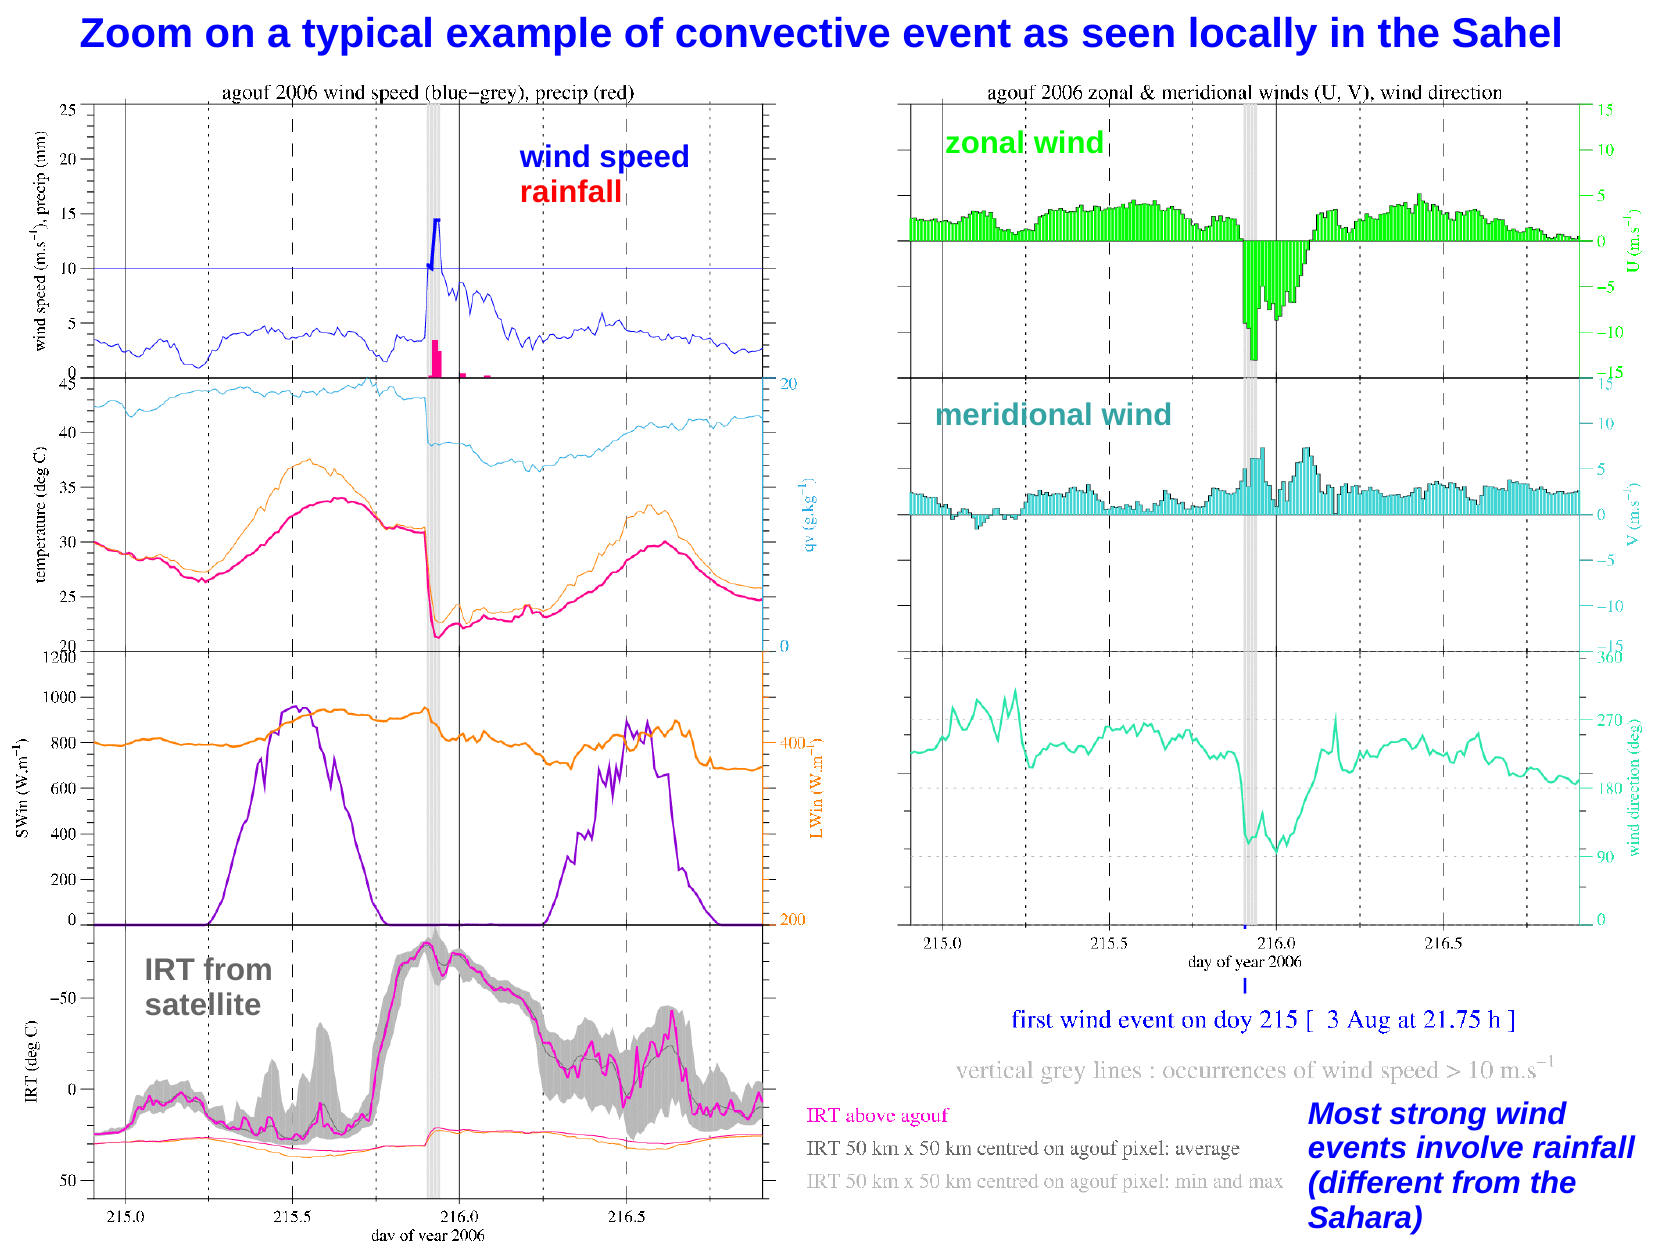

Zoom on a typical example of convective event as seen locally in the Sahel
zonal wind
wind speed
rainfall
meridional wind
IRT from satellite
Most strong wind
events involve rainfall (different from the Sahara)